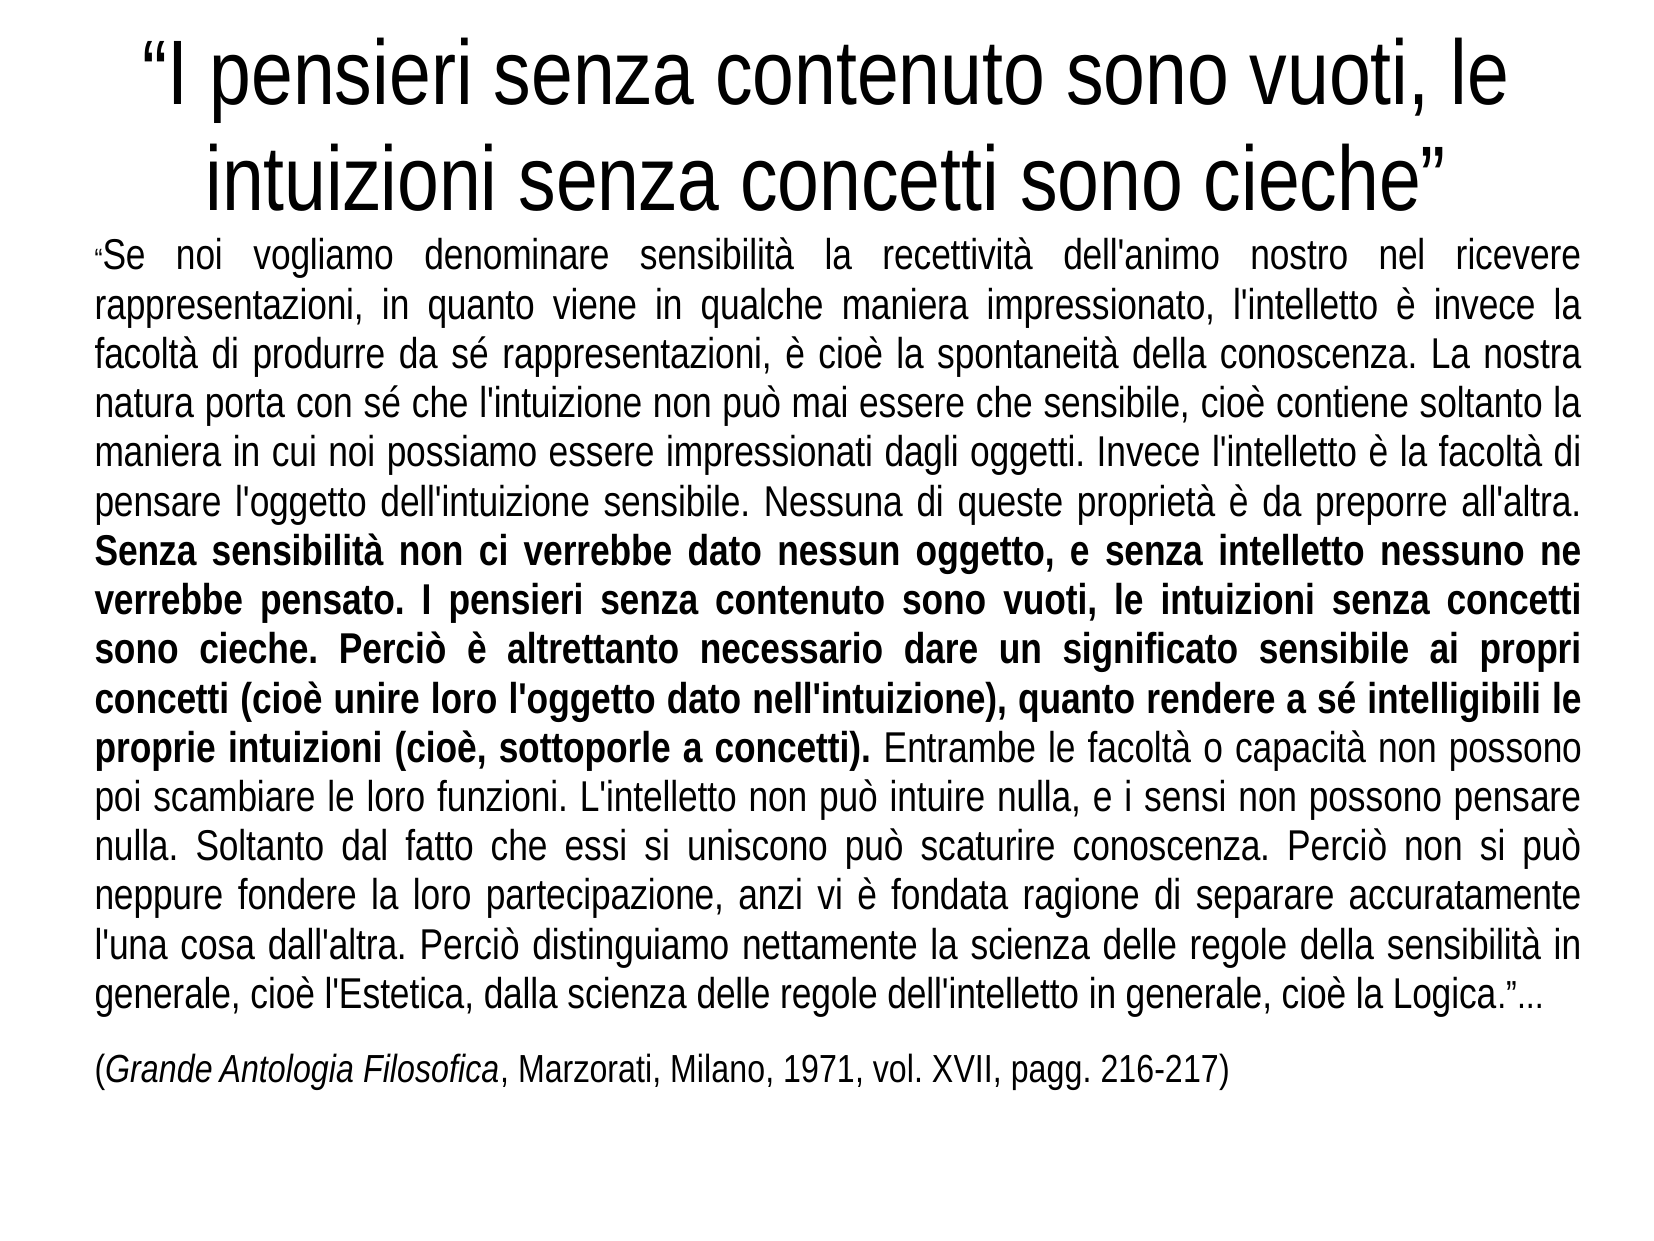

# “I pensieri senza contenuto sono vuoti, le intuizioni senza concetti sono cieche”
“Se noi vogliamo denominare sensibilità la recettività dell'animo nostro nel ricevere rappresentazioni, in quanto viene in qualche maniera impressionato, l'intelletto è invece la facoltà di produrre da sé rappresentazioni, è cioè la spontaneità della conoscenza. La nostra natura porta con sé che l'intuizione non può mai essere che sensibile, cioè contiene soltanto la maniera in cui noi possiamo essere impressionati dagli oggetti. Invece l'intelletto è la facoltà di pensare l'oggetto dell'intuizione sensibile. Nessuna di queste proprietà è da preporre all'altra. Senza sensibilità non ci verrebbe dato nessun oggetto, e senza intelletto nessuno ne verrebbe pensato. I pensieri senza contenuto sono vuoti, le intuizioni senza concetti sono cieche. Perciò è altrettanto necessario dare un significato sensibile ai propri concetti (cioè unire loro l'oggetto dato nell'intuizione), quanto rendere a sé intelligibili le proprie intuizioni (cioè, sottoporle a concetti). Entrambe le facoltà o capacità non possono poi scambiare le loro funzioni. L'intelletto non può intuire nulla, e i sensi non possono pensare nulla. Soltanto dal fatto che essi si uniscono può scaturire conoscenza. Perciò non si può neppure fondere la loro partecipazione, anzi vi è fondata ragione di separare accuratamente l'una cosa dall'altra. Perciò distinguiamo nettamente la scienza delle regole della sensibilità in generale, cioè l'Estetica, dalla scienza delle regole dell'intelletto in generale, cioè la Logica.”...
(Grande Antologia Filosofica, Marzorati, Milano, 1971, vol. XVII, pagg. 216-217)